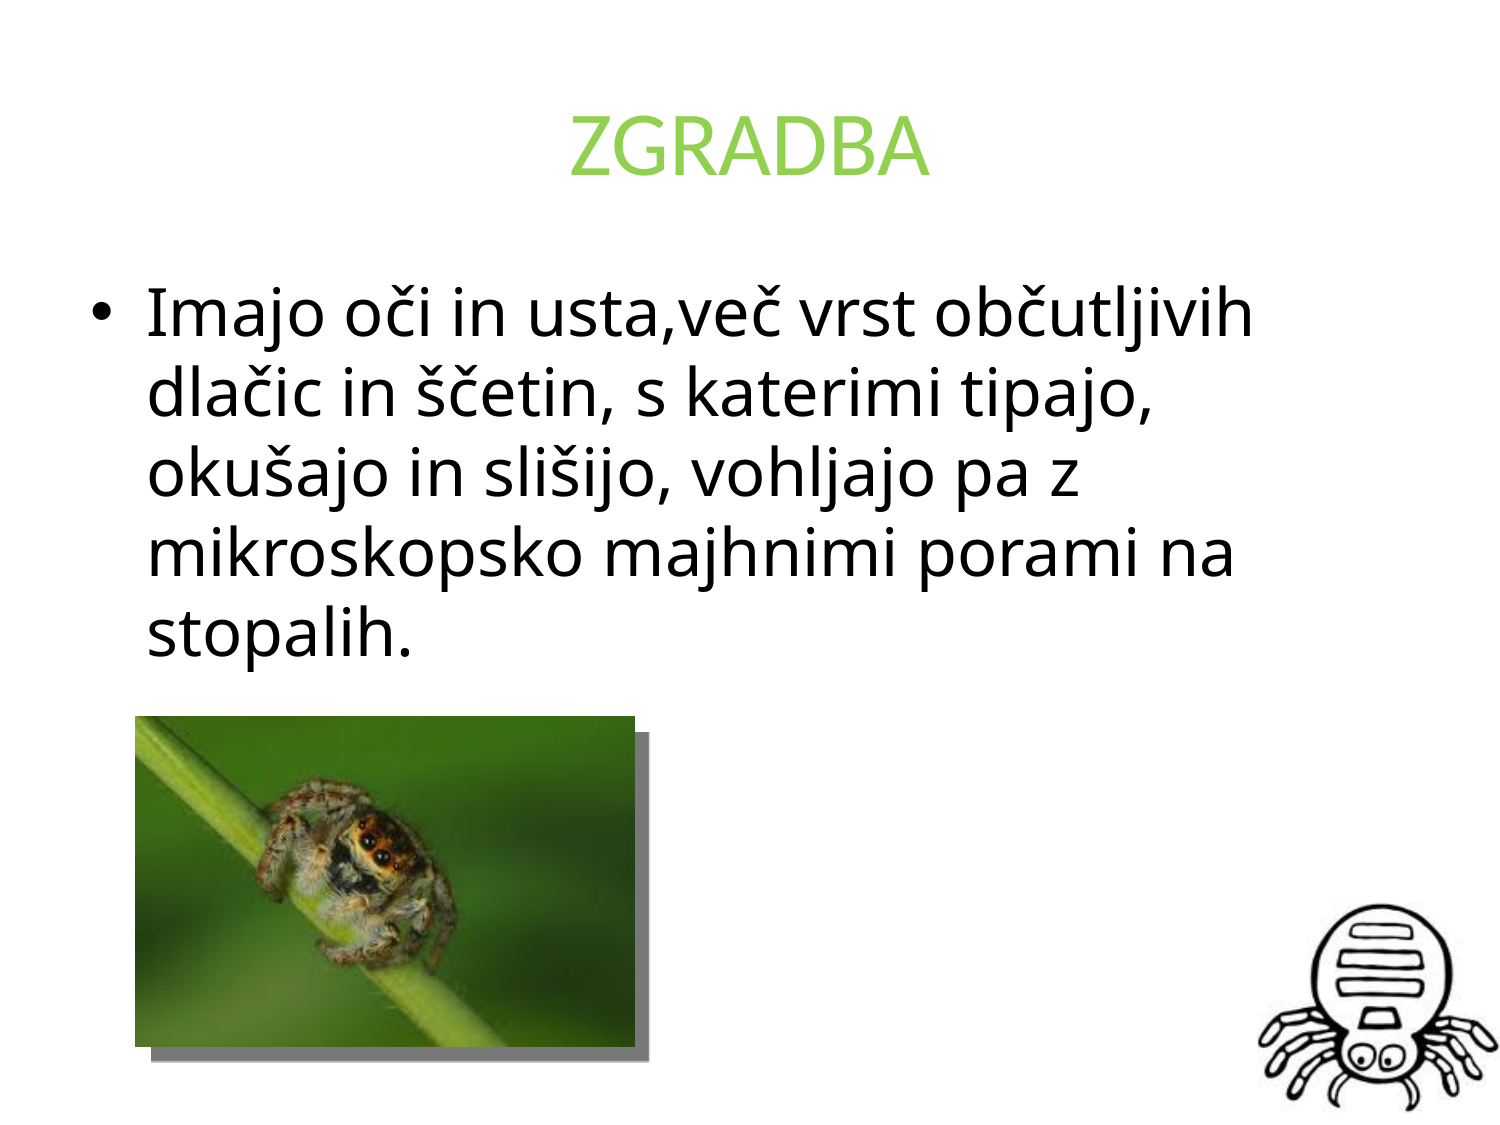

# ZGRADBA
Imajo oči in usta,več vrst občutljivih dlačic in ščetin, s katerimi tipajo, okušajo in slišijo, vohljajo pa z mikroskopsko majhnimi porami na stopalih.